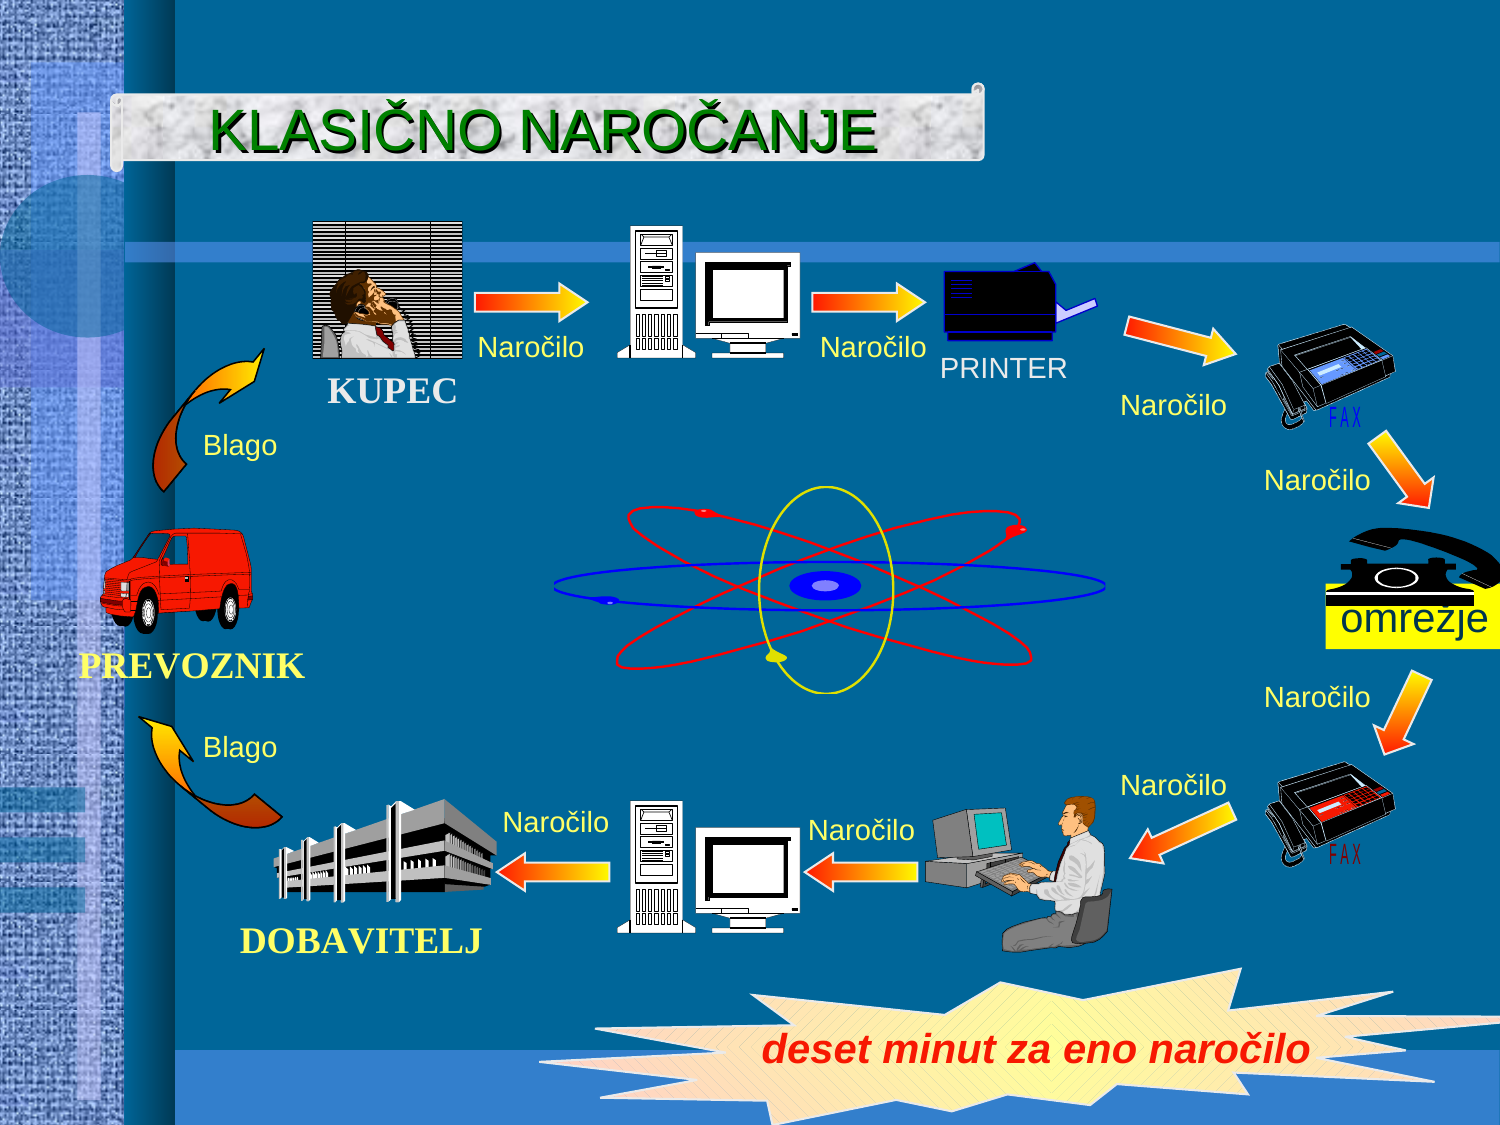

KLASIČNO NAROČANJE
Naročilo
Naročilo
PRINTER
KUPEC
Naročilo
Blago
Naročilo
omrežje
PREVOZNIK
Naročilo
Blago
Naročilo
Naročilo
Naročilo
DOBAVITELJ
deset minut za eno naročilo